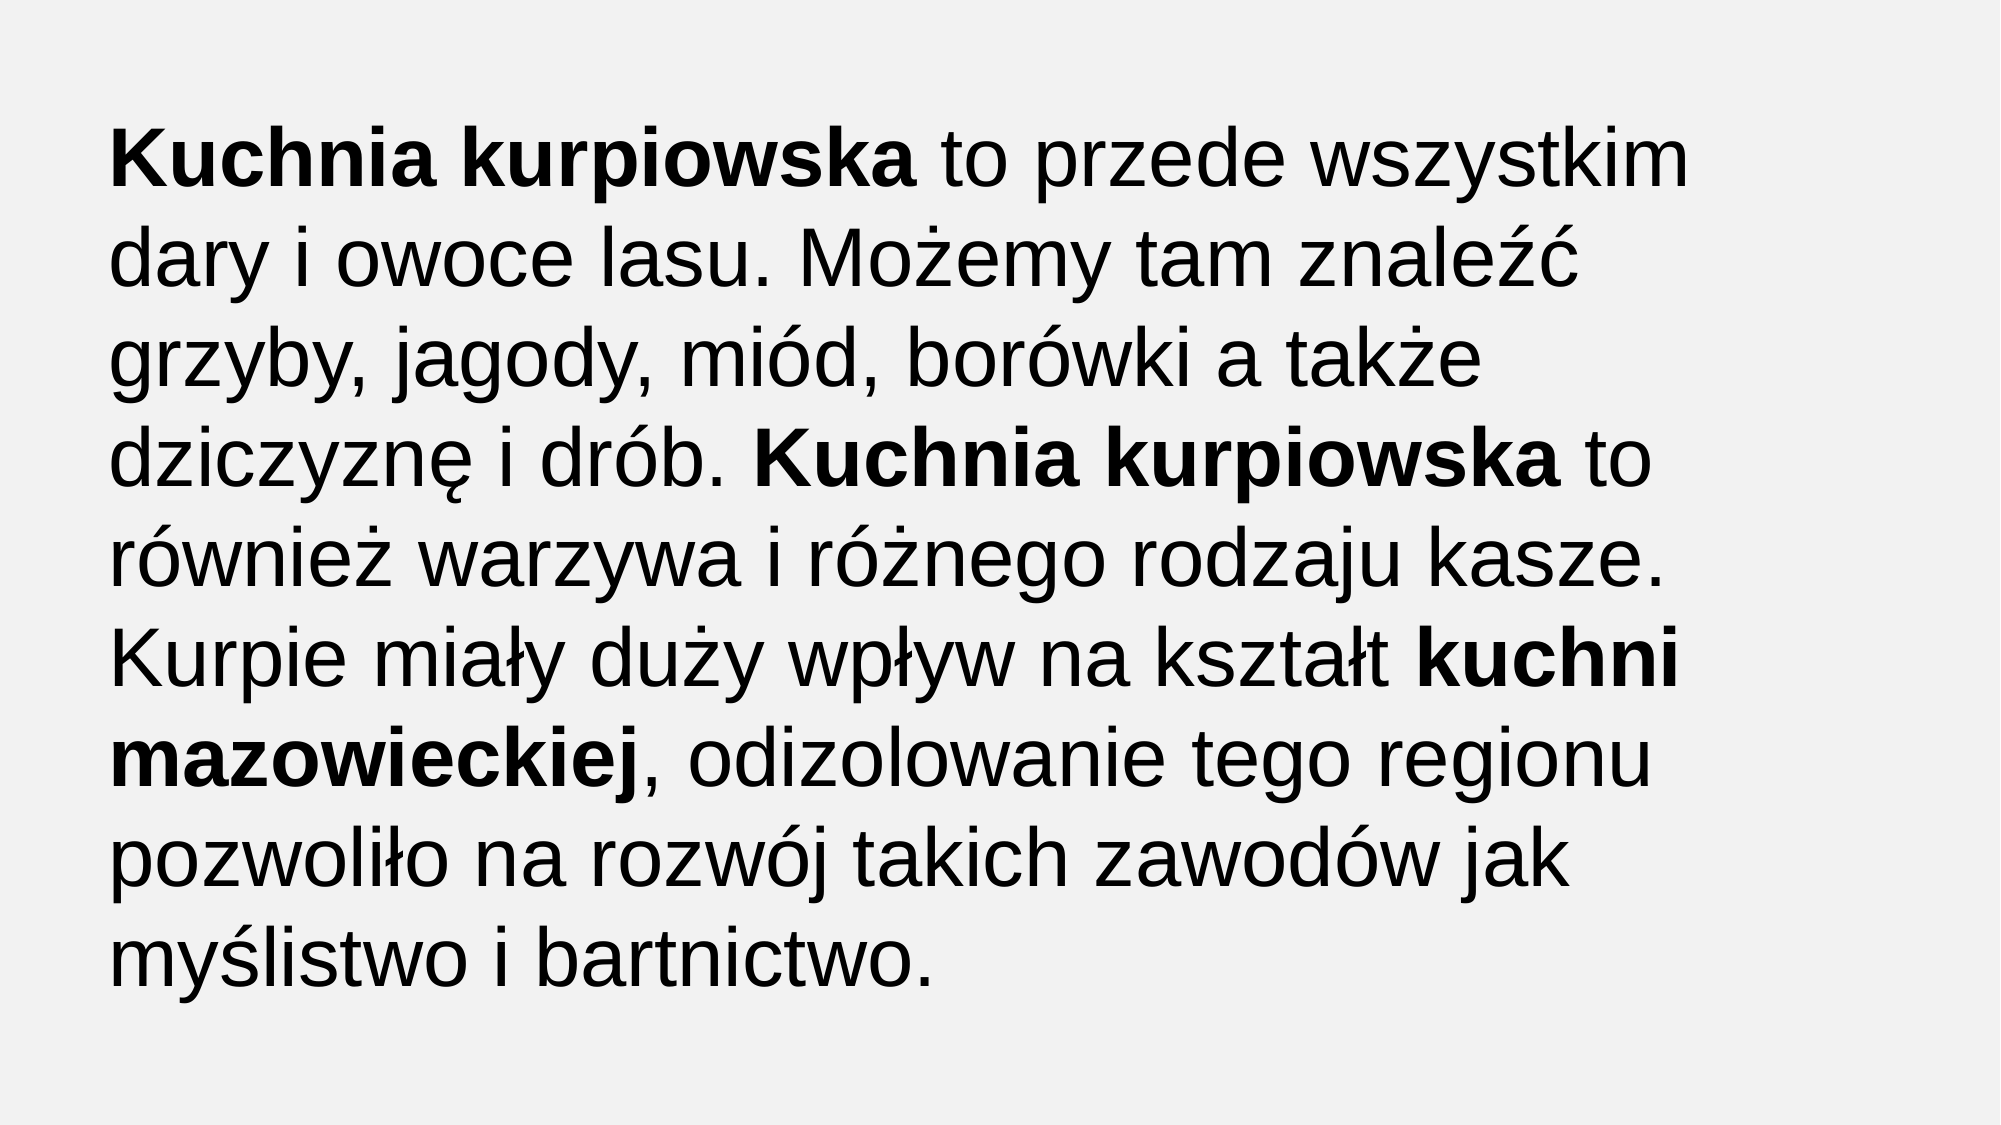

Kuchnia kurpiowska to przede wszystkim dary i owoce lasu. Możemy tam znaleźć grzyby, jagody, miód, borówki a także dziczyznę i drób. Kuchnia kurpiowska to również warzywa i różnego rodzaju kasze. Kurpie miały duży wpływ na kształt kuchni mazowieckiej, odizolowanie tego regionu pozwoliło na rozwój takich zawodów jak myślistwo i bartnictwo.